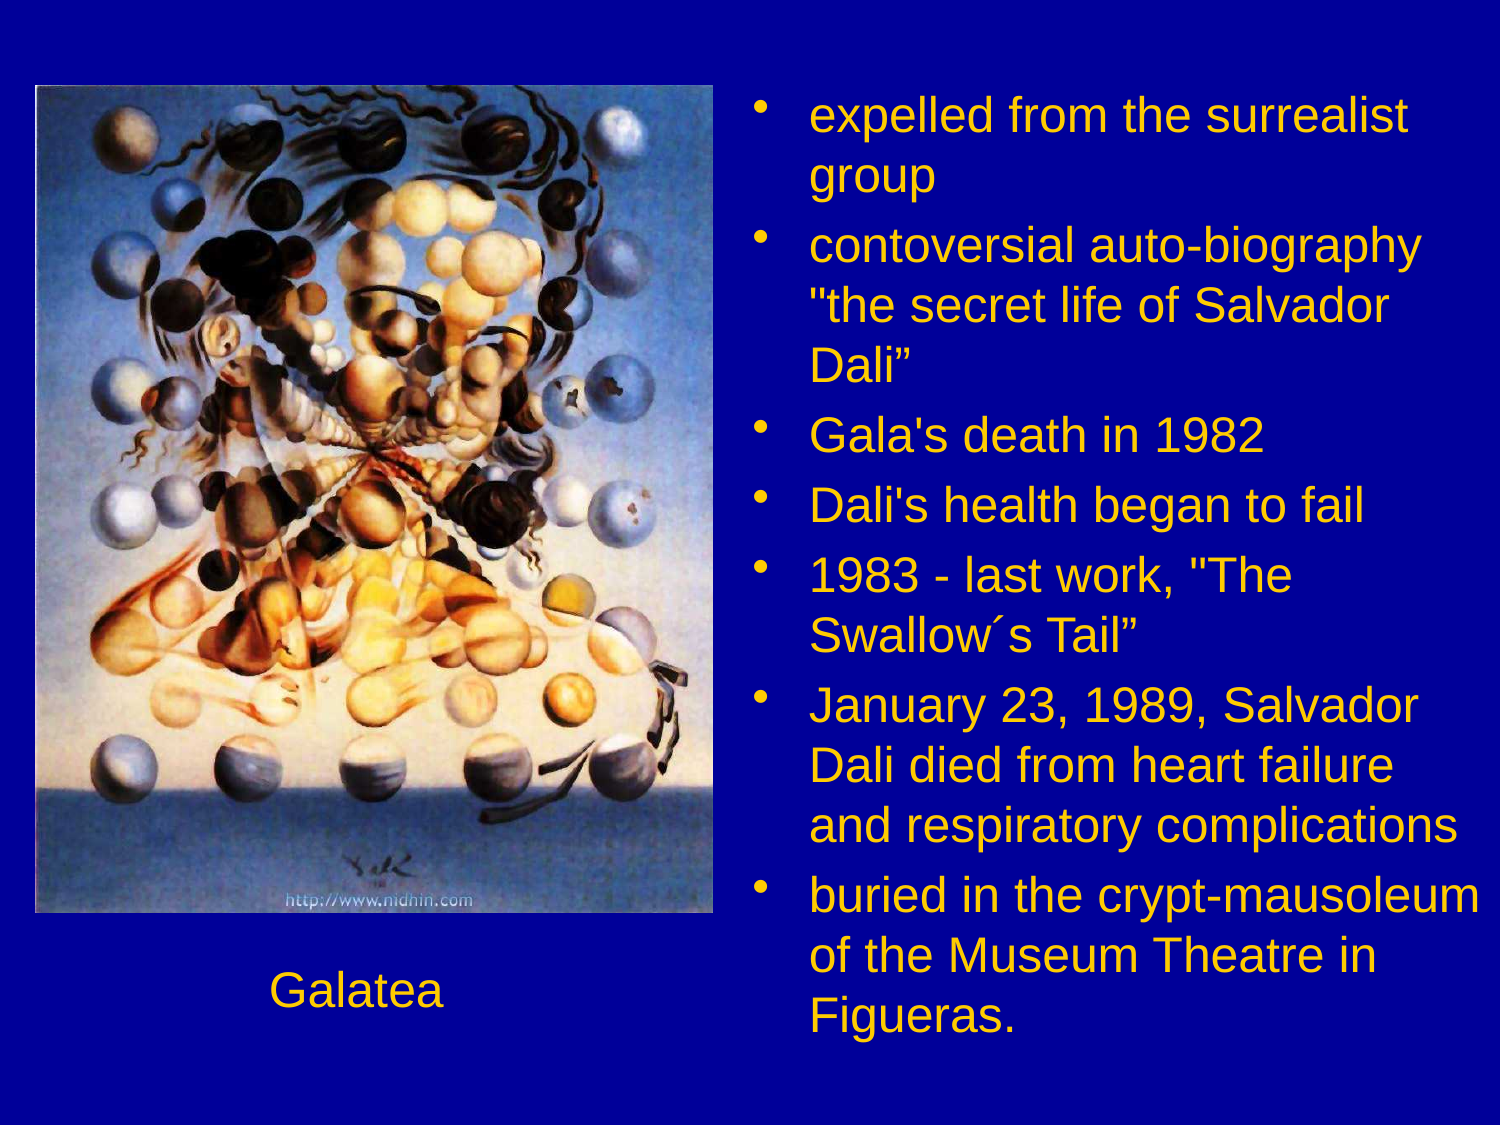

# expelled from the surrealist group
contoversial auto-biography "the secret life of Salvador Dali”
Gala's death in 1982
Dali's health began to fail
1983 - last work, "The Swallow´s Tail”
January 23, 1989, Salvador Dali died from heart failure and respiratory complications
buried in the crypt-mausoleum of the Museum Theatre in Figueras.
Galatea